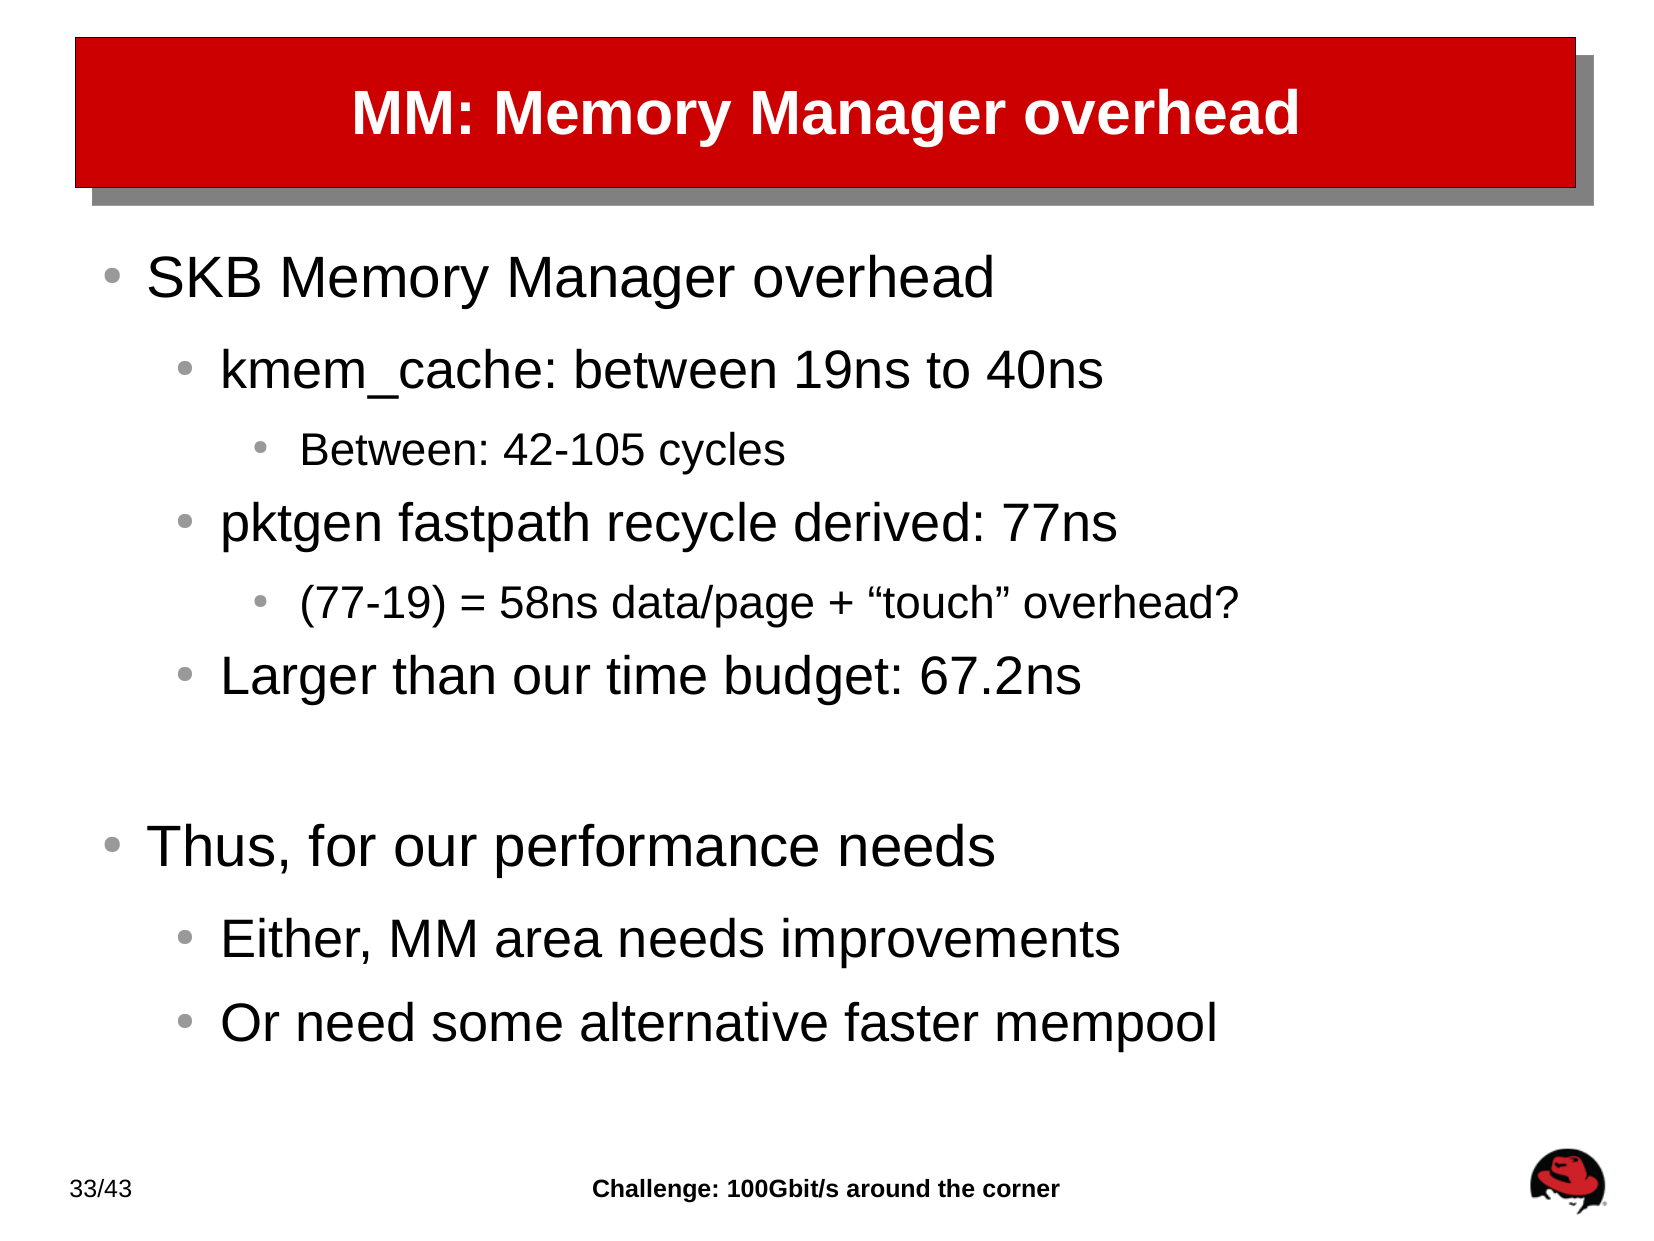

# MM: Memory Manager overhead
SKB Memory Manager overhead
kmem_cache: between 19ns to 40ns
Between: 42-105 cycles
pktgen fastpath recycle derived: 77ns
(77-19) = 58ns data/page + “touch” overhead?
Larger than our time budget: 67.2ns
Thus, for our performance needs
Either, MM area needs improvements
Or need some alternative faster mempool